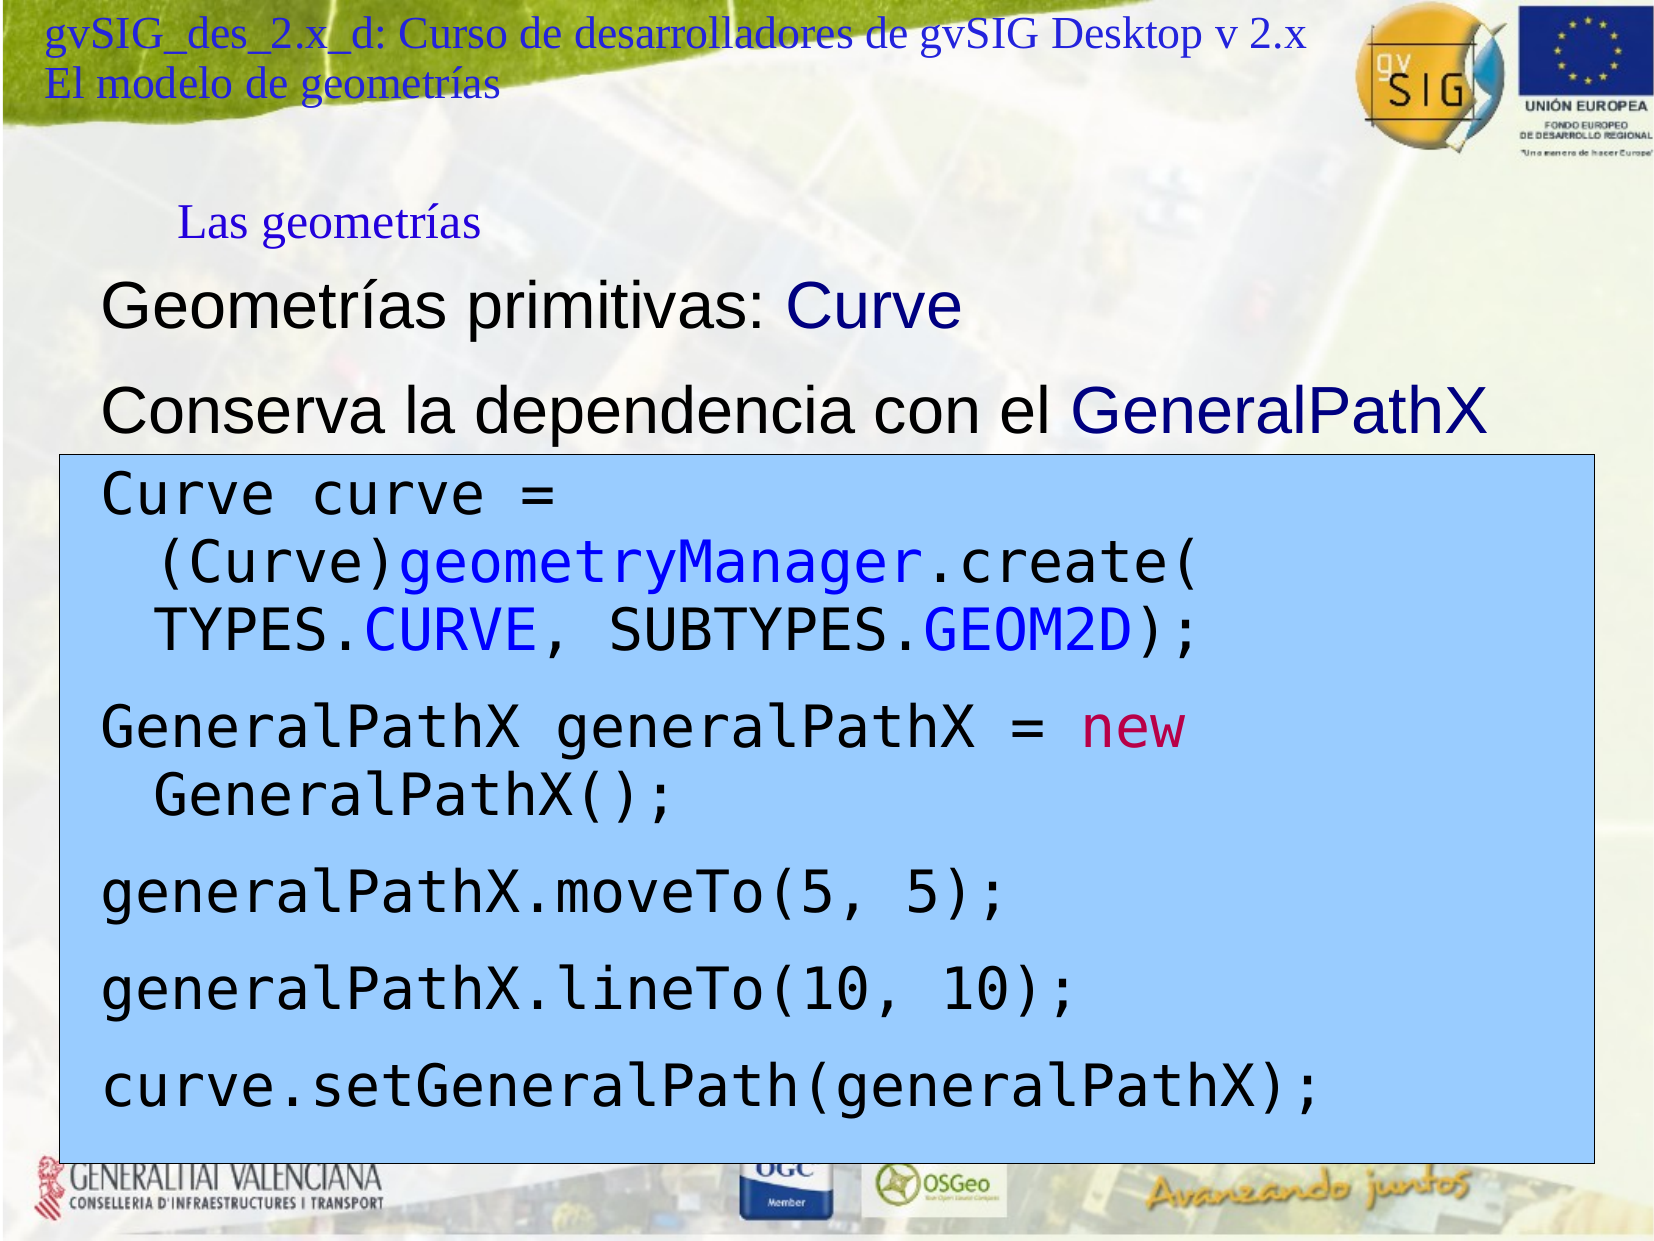

Las geometrías
# Geometrías primitivas: Curve
Conserva la dependencia con el GeneralPathX
Curve curve = (Curve)geometryManager.create( TYPES.CURVE, SUBTYPES.GEOM2D);
GeneralPathX generalPathX = new GeneralPathX();
generalPathX.moveTo(5, 5);
generalPathX.lineTo(10, 10);
curve.setGeneralPath(generalPathX);